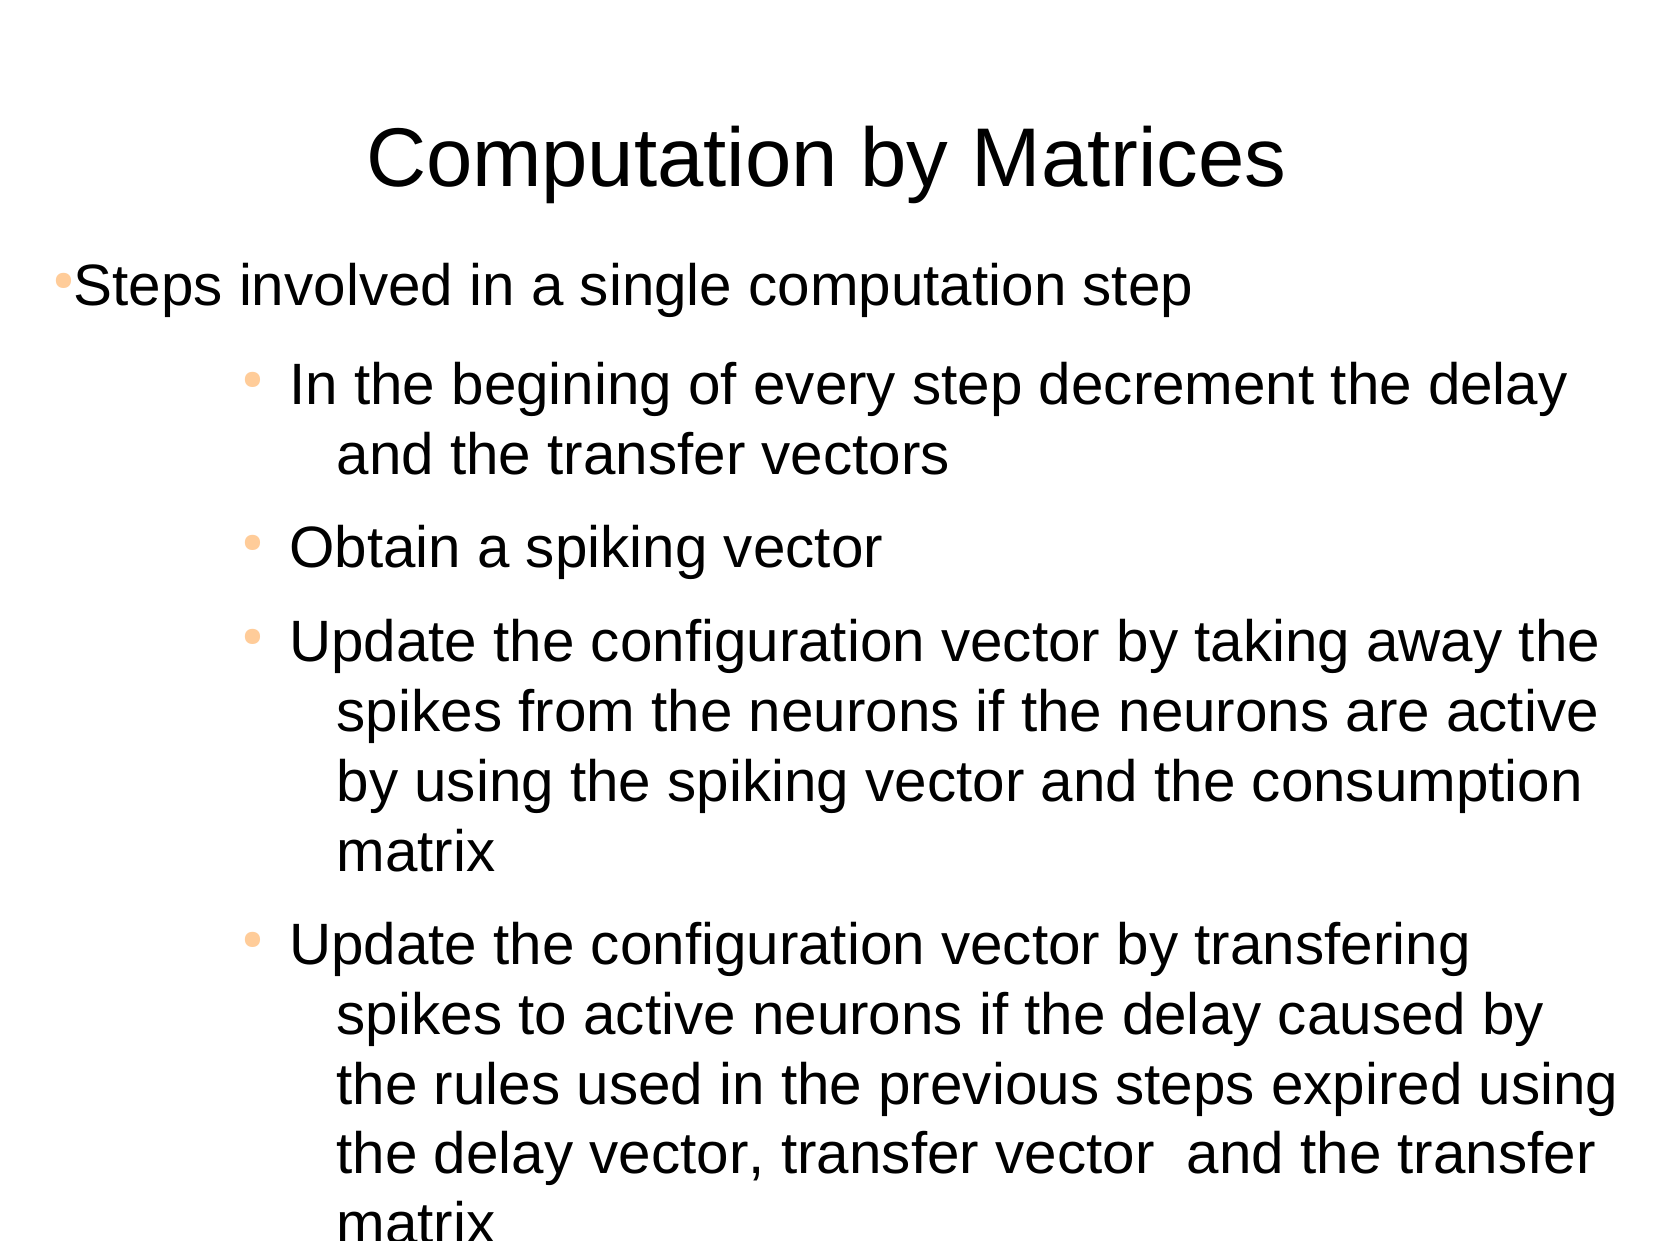

# Computation by Matrices
Steps involved in a single computation step
In the begining of every step decrement the delay and the transfer vectors
Obtain a spiking vector
Update the configuration vector by taking away the spikes from the neurons if the neurons are active by using the spiking vector and the consumption matrix
Update the configuration vector by transfering spikes to active neurons if the delay caused by the rules used in the previous steps expired using the delay vector, transfer vector and the transfer matrix